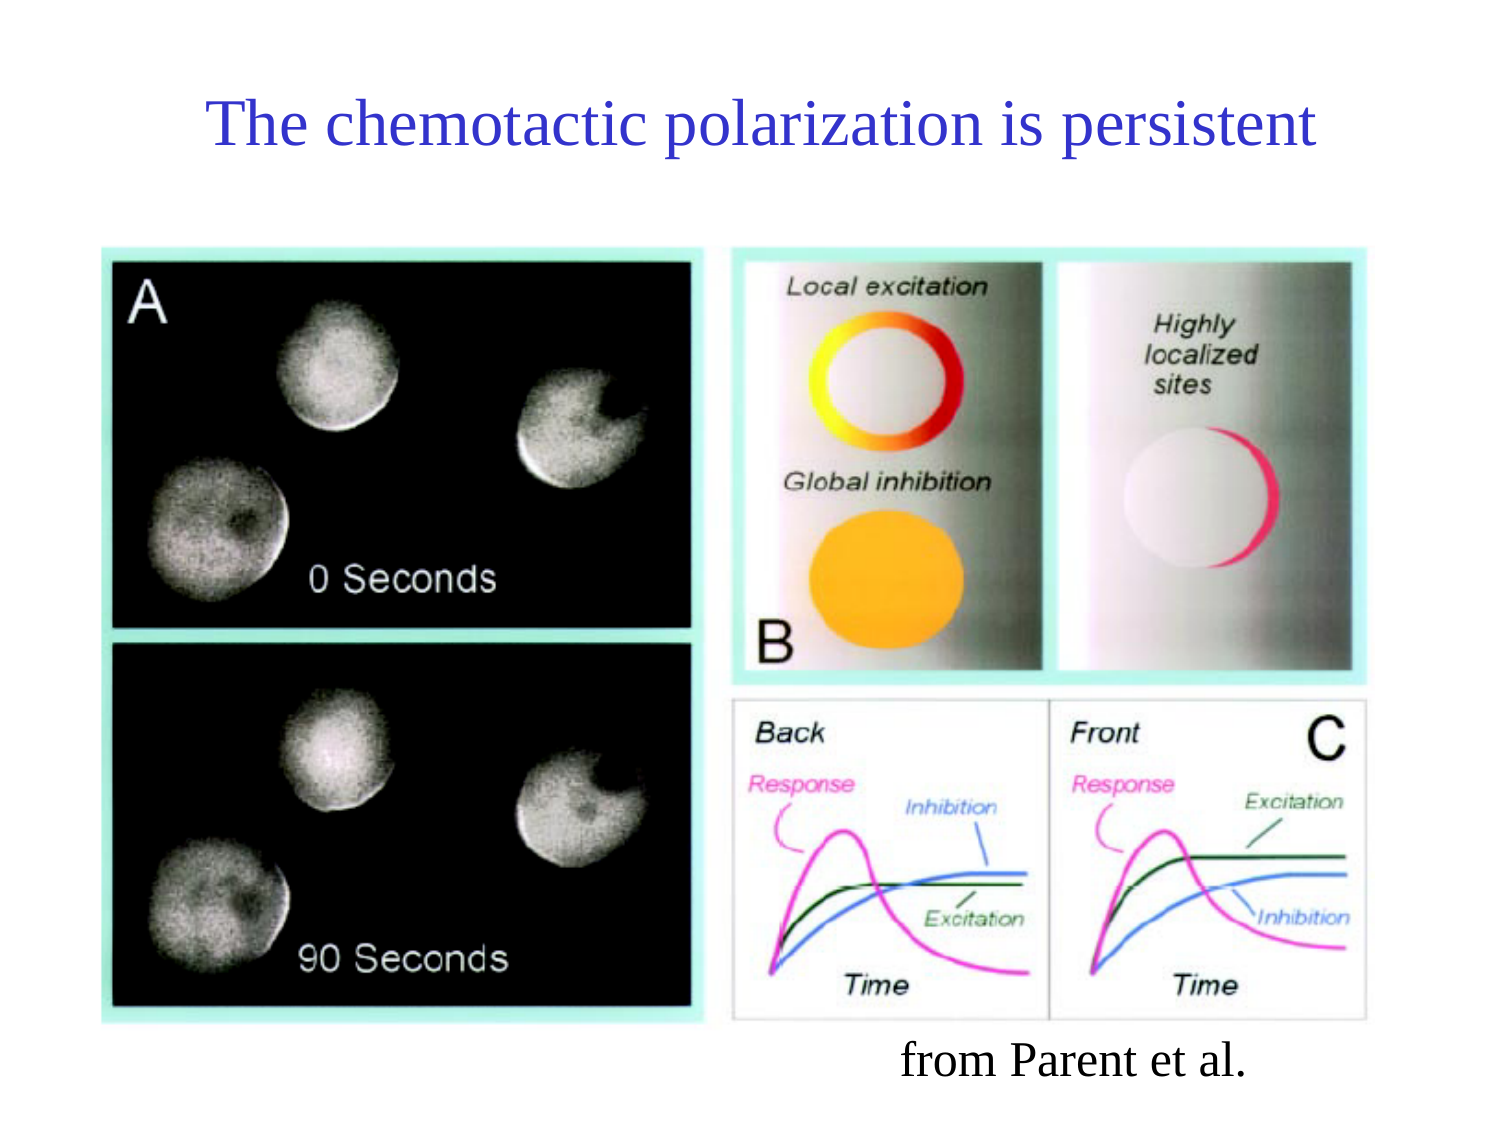

# The chemotactic polarization is persistent
from Parent et al.